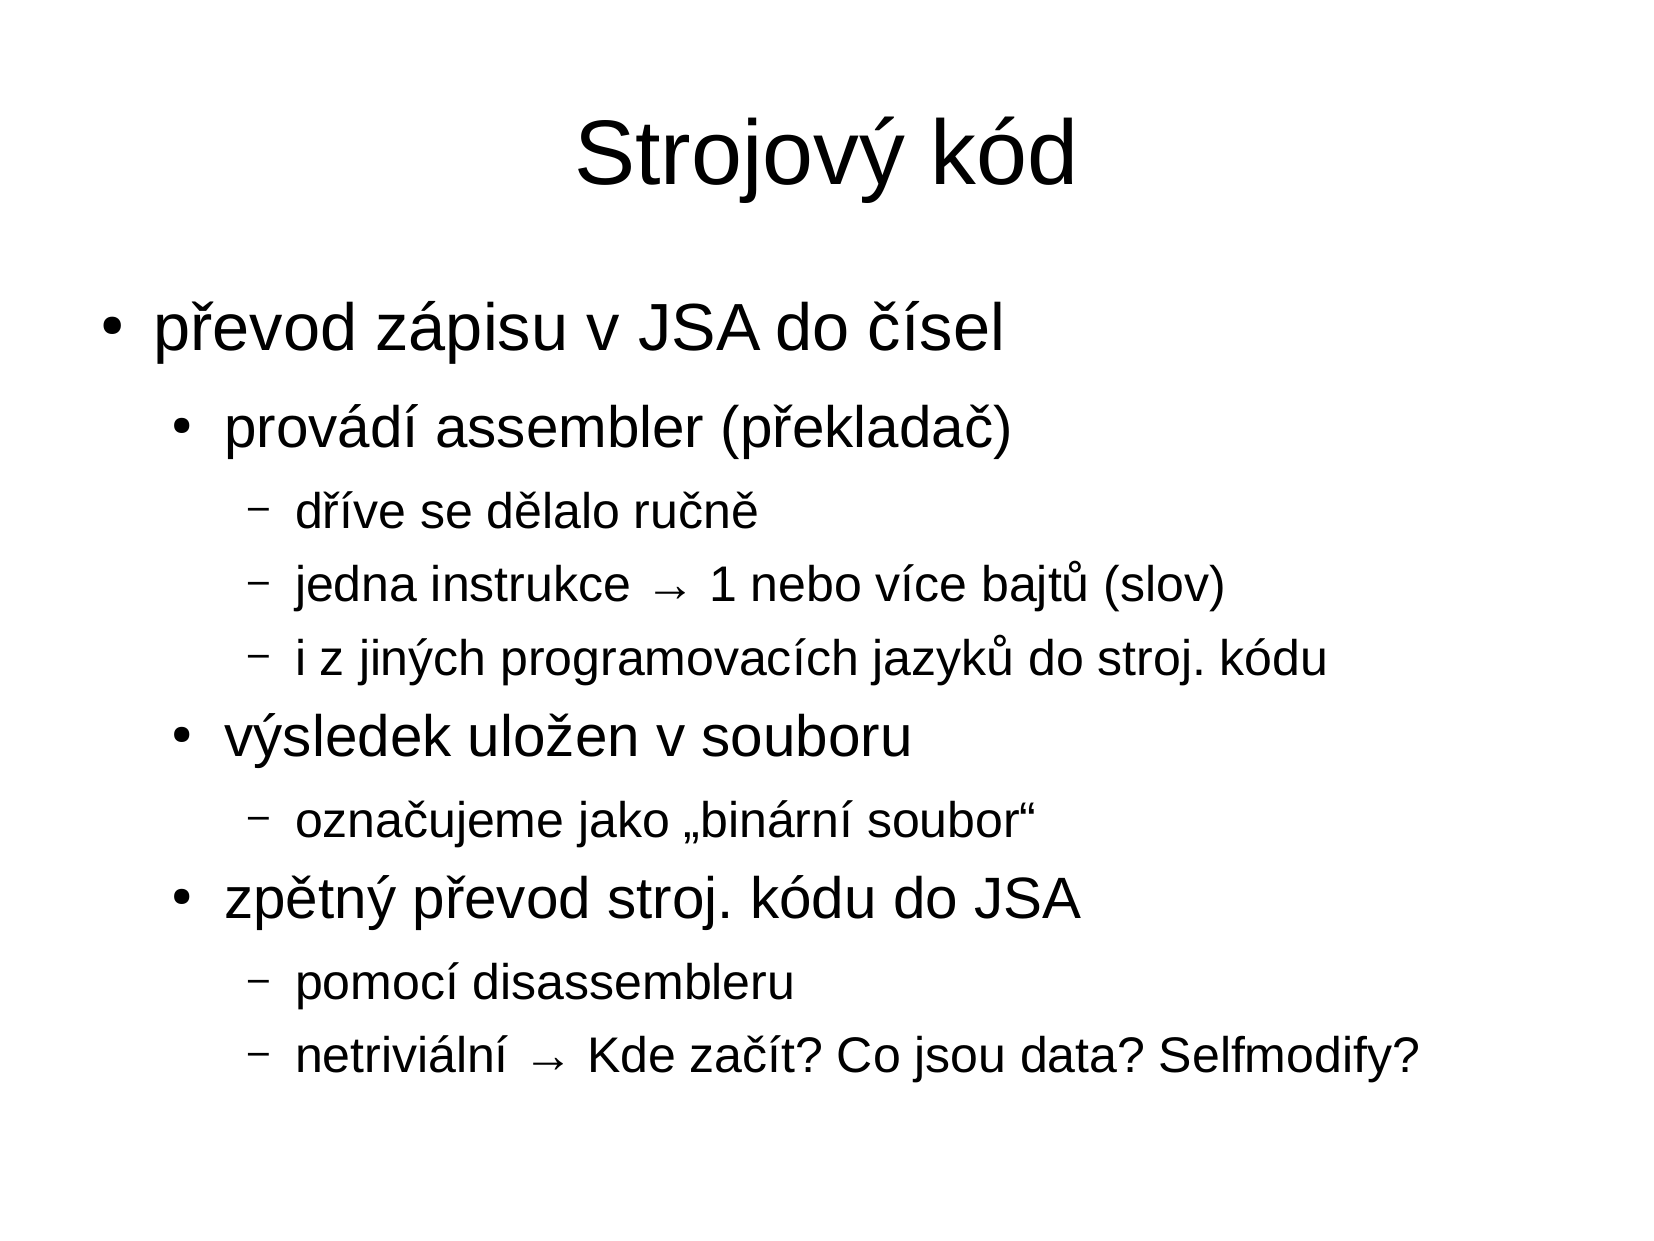

# Strojový kód
převod zápisu v JSA do čísel
provádí assembler (překladač)
dříve se dělalo ručně
jedna instrukce → 1 nebo více bajtů (slov)
i z jiných programovacích jazyků do stroj. kódu
výsledek uložen v souboru
označujeme jako „binární soubor“
zpětný převod stroj. kódu do JSA
pomocí disassembleru
netriviální → Kde začít? Co jsou data? Selfmodify?